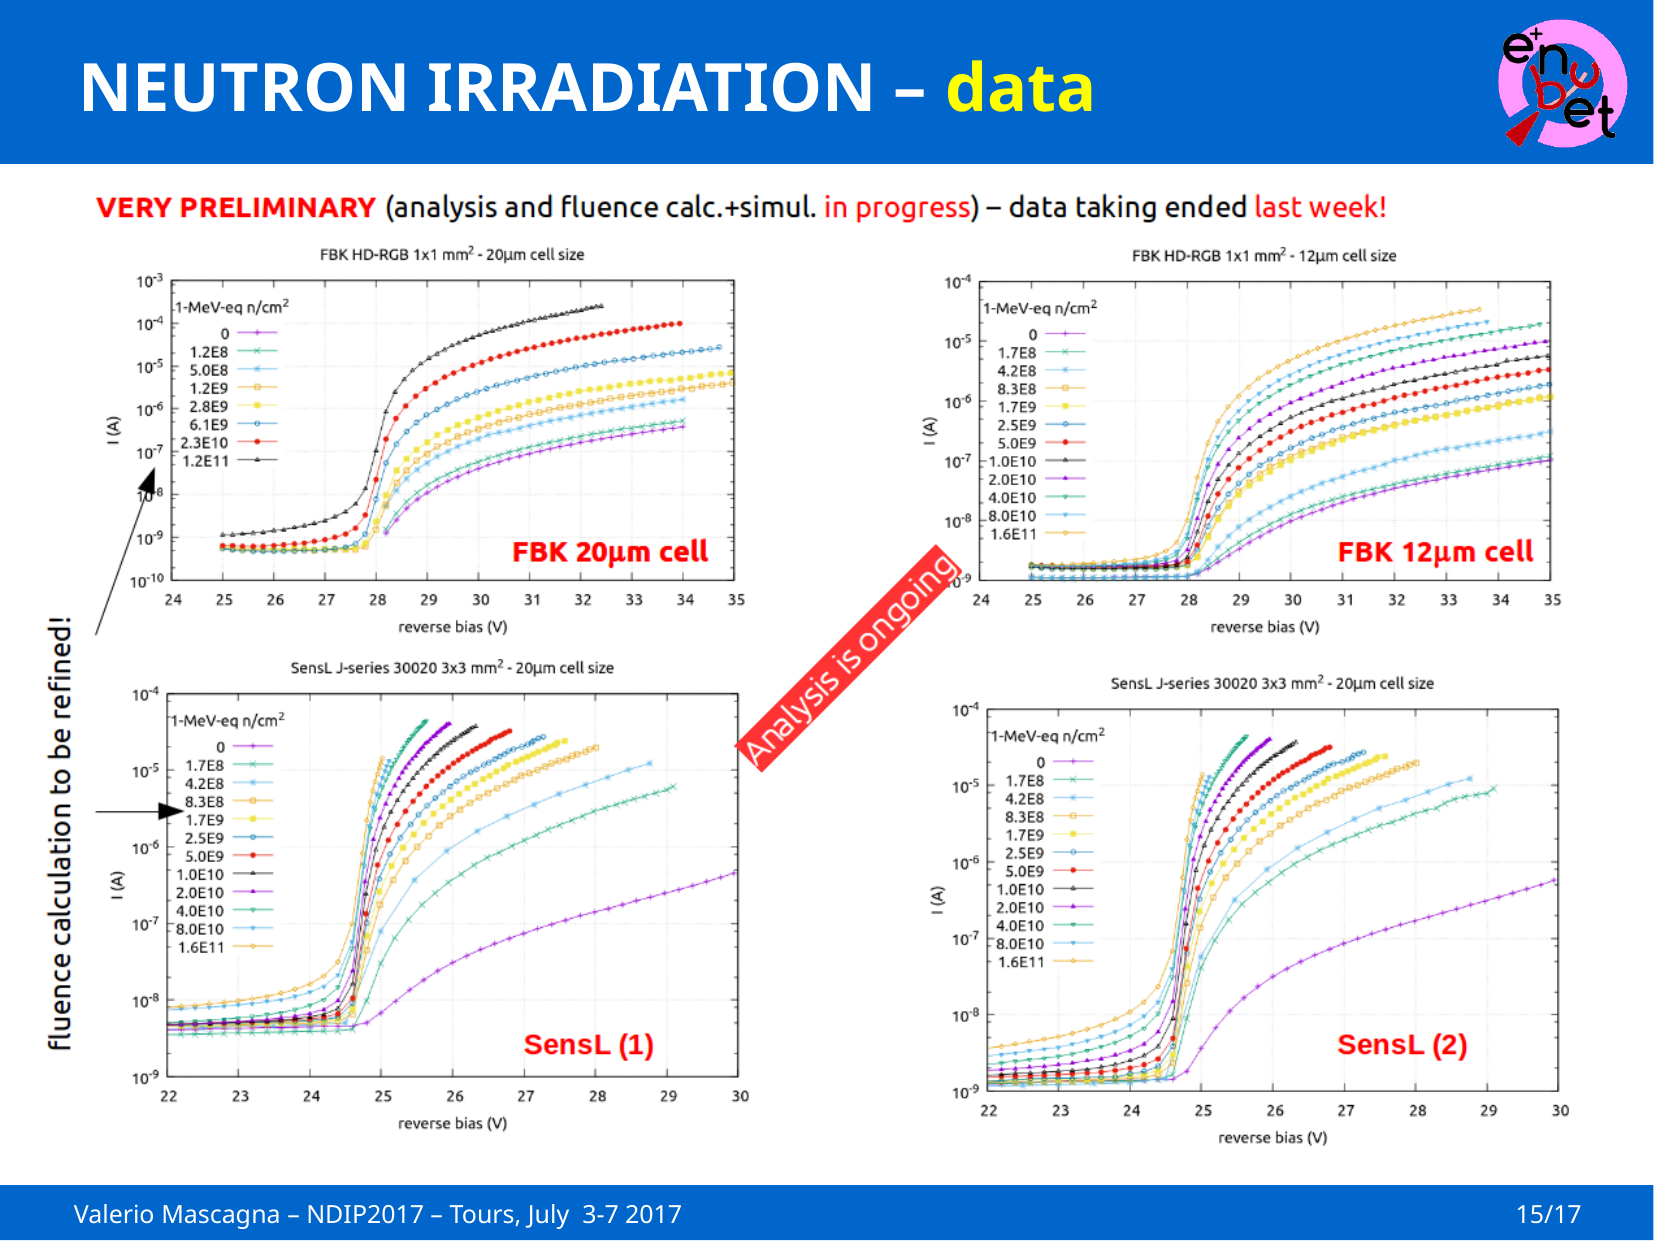

NEUTRON IRRADIATION – data
VERY PRELIMINARY (analysis and fluence calc.+simul. in progress) – data taking ended last week!
FBK 20mm cell
FBK 20mm cell
FBK 12mm cell
Analysis is ongoing
fluence calculation to be refined!
SensL (1)
SensL (2)
d
15